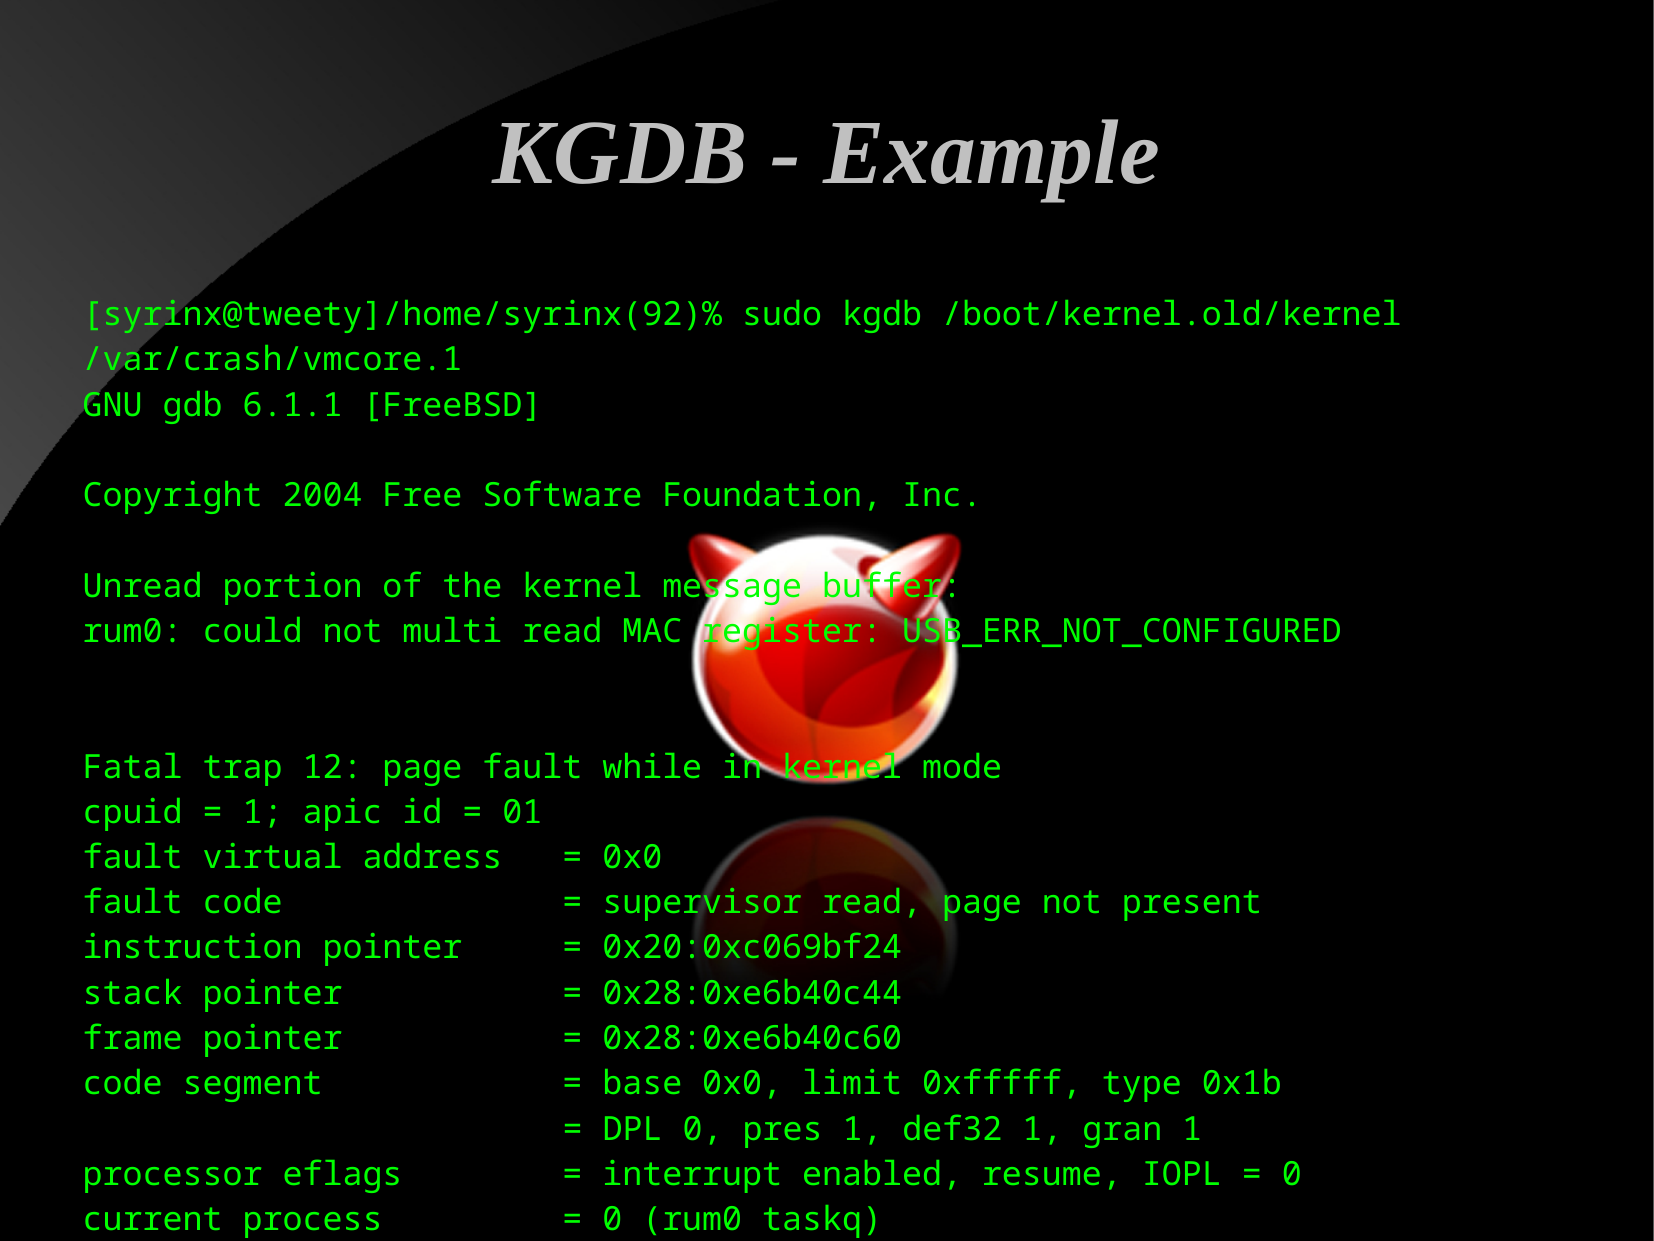

# KGDB - Example
[syrinx@tweety]/home/syrinx(92)% sudo kgdb /boot/kernel.old/kernel /var/crash/vmcore.1
GNU gdb 6.1.1 [FreeBSD]
Copyright 2004 Free Software Foundation, Inc.
Unread portion of the kernel message buffer:
rum0: could not multi read MAC register: USB_ERR_NOT_CONFIGURED
Fatal trap 12: page fault while in kernel mode
cpuid = 1; apic id = 01
fault virtual address = 0x0
fault code = supervisor read, page not present
instruction pointer = 0x20:0xc069bf24
stack pointer = 0x28:0xe6b40c44
frame pointer = 0x28:0xe6b40c60
code segment = base 0x0, limit 0xfffff, type 0x1b
 = DPL 0, pres 1, def32 1, gran 1
processor eflags = interrupt enabled, resume, IOPL = 0
current process = 0 (rum0 taskq)
panic: from debugger